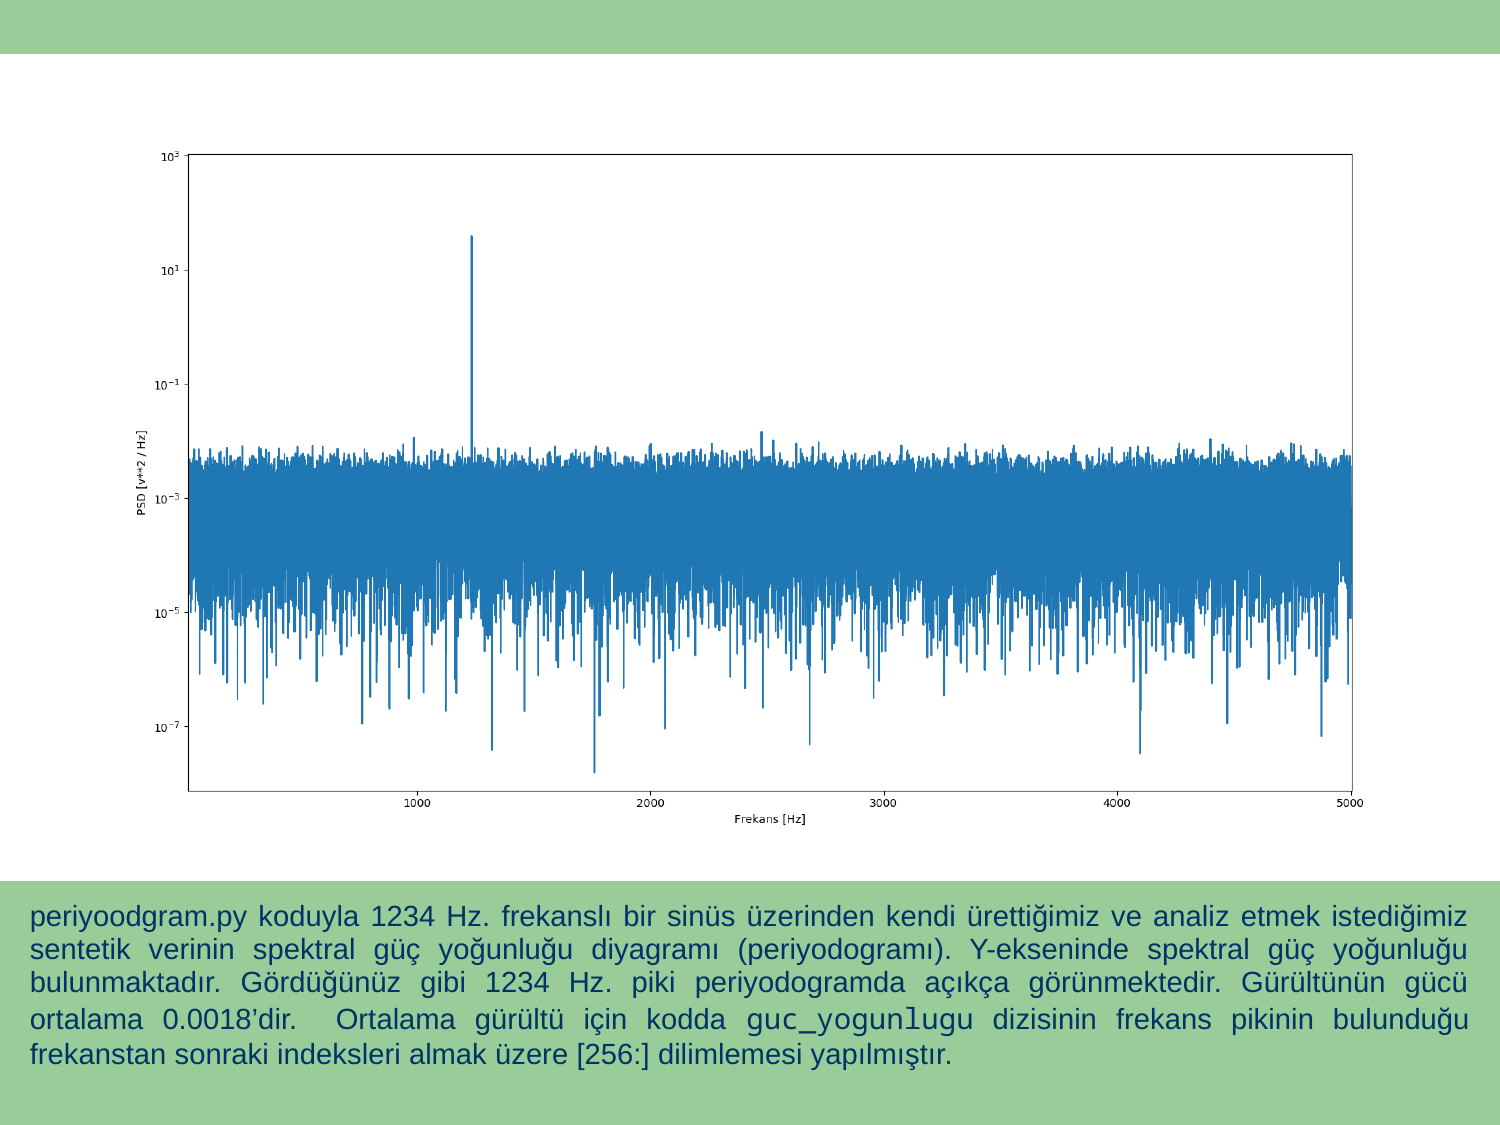

periyoodgram.py koduyla 1234 Hz. frekanslı bir sinüs üzerinden kendi ürettiğimiz ve analiz etmek istediğimiz sentetik verinin spektral güç yoğunluğu diyagramı (periyodogramı). Y-ekseninde spektral güç yoğunluğu bulunmaktadır. Gördüğünüz gibi 1234 Hz. piki periyodogramda açıkça görünmektedir. Gürültünün gücü ortalama 0.0018’dir. Ortalama gürültü için kodda guc_yogunlugu dizisinin frekans pikinin bulunduğu frekanstan sonraki indeksleri almak üzere [256:] dilimlemesi yapılmıştır.